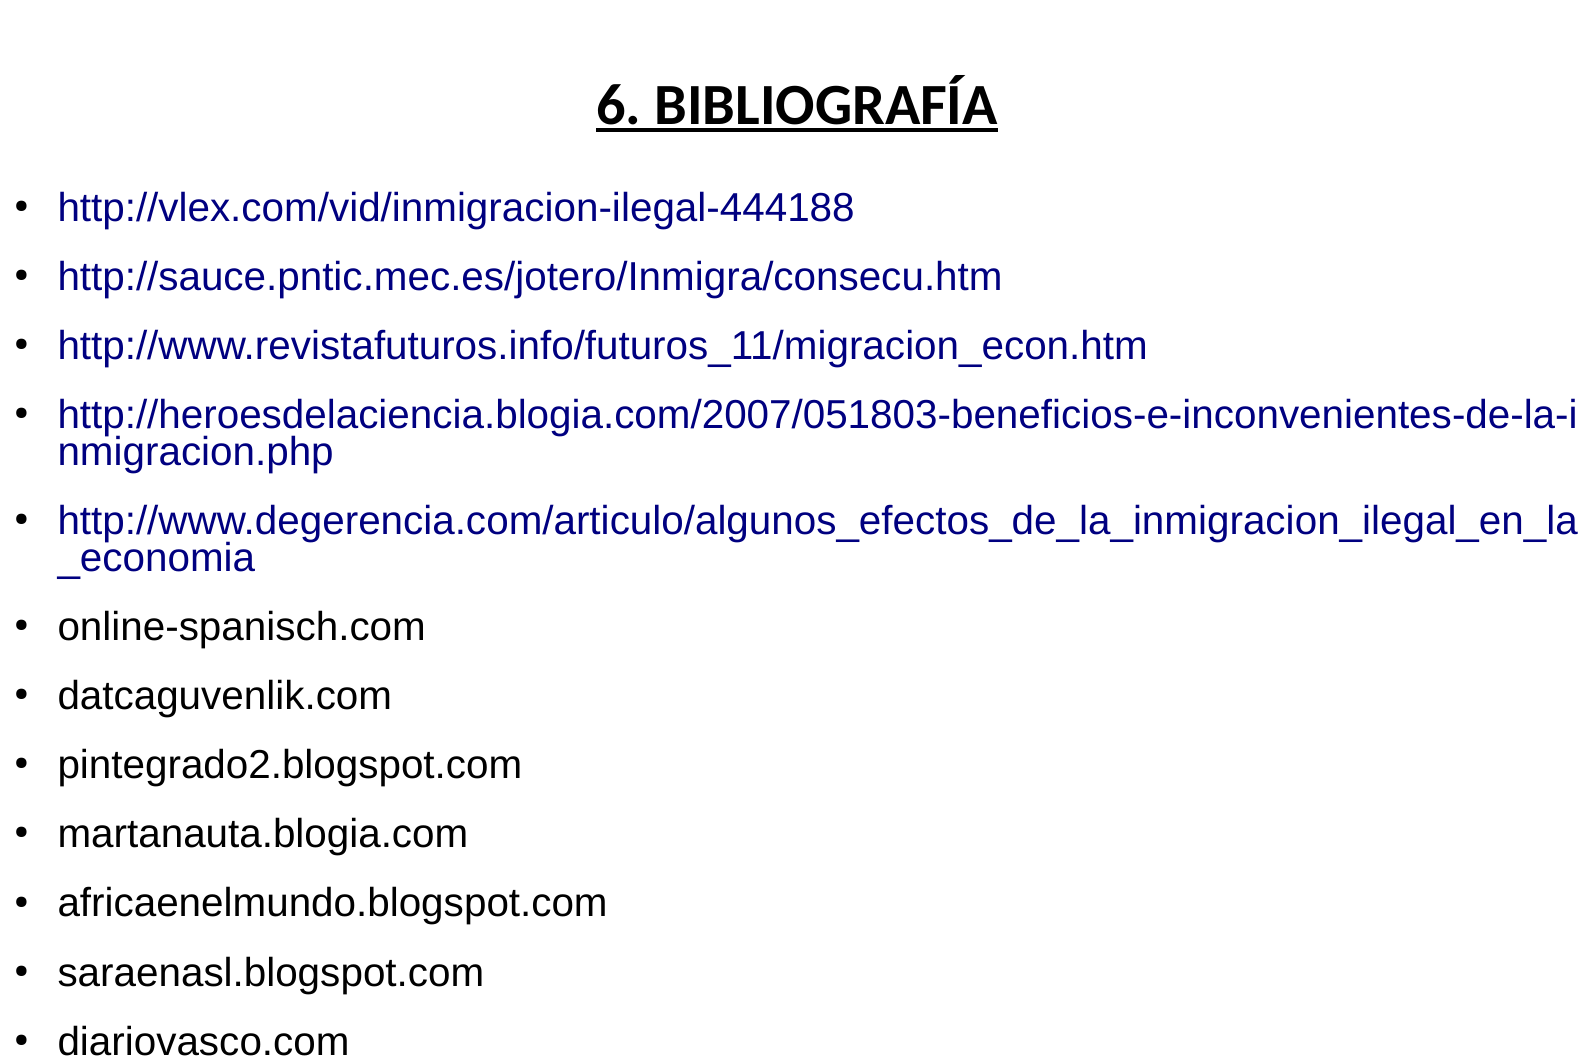

# 6. BIBLIOGRAFÍA
http://vlex.com/vid/inmigracion-ilegal-444188
http://sauce.pntic.mec.es/jotero/Inmigra/consecu.htm
http://www.revistafuturos.info/futuros_11/migracion_econ.htm
http://heroesdelaciencia.blogia.com/2007/051803-beneficios-e-inconvenientes-de-la-inmigracion.php
http://www.degerencia.com/articulo/algunos_efectos_de_la_inmigracion_ilegal_en_la_economia
online-spanisch.com
datcaguvenlik.com
pintegrado2.blogspot.com
martanauta.blogia.com
africaenelmundo.blogspot.com
saraenasl.blogspot.com
diariovasco.com
eleconomista.es